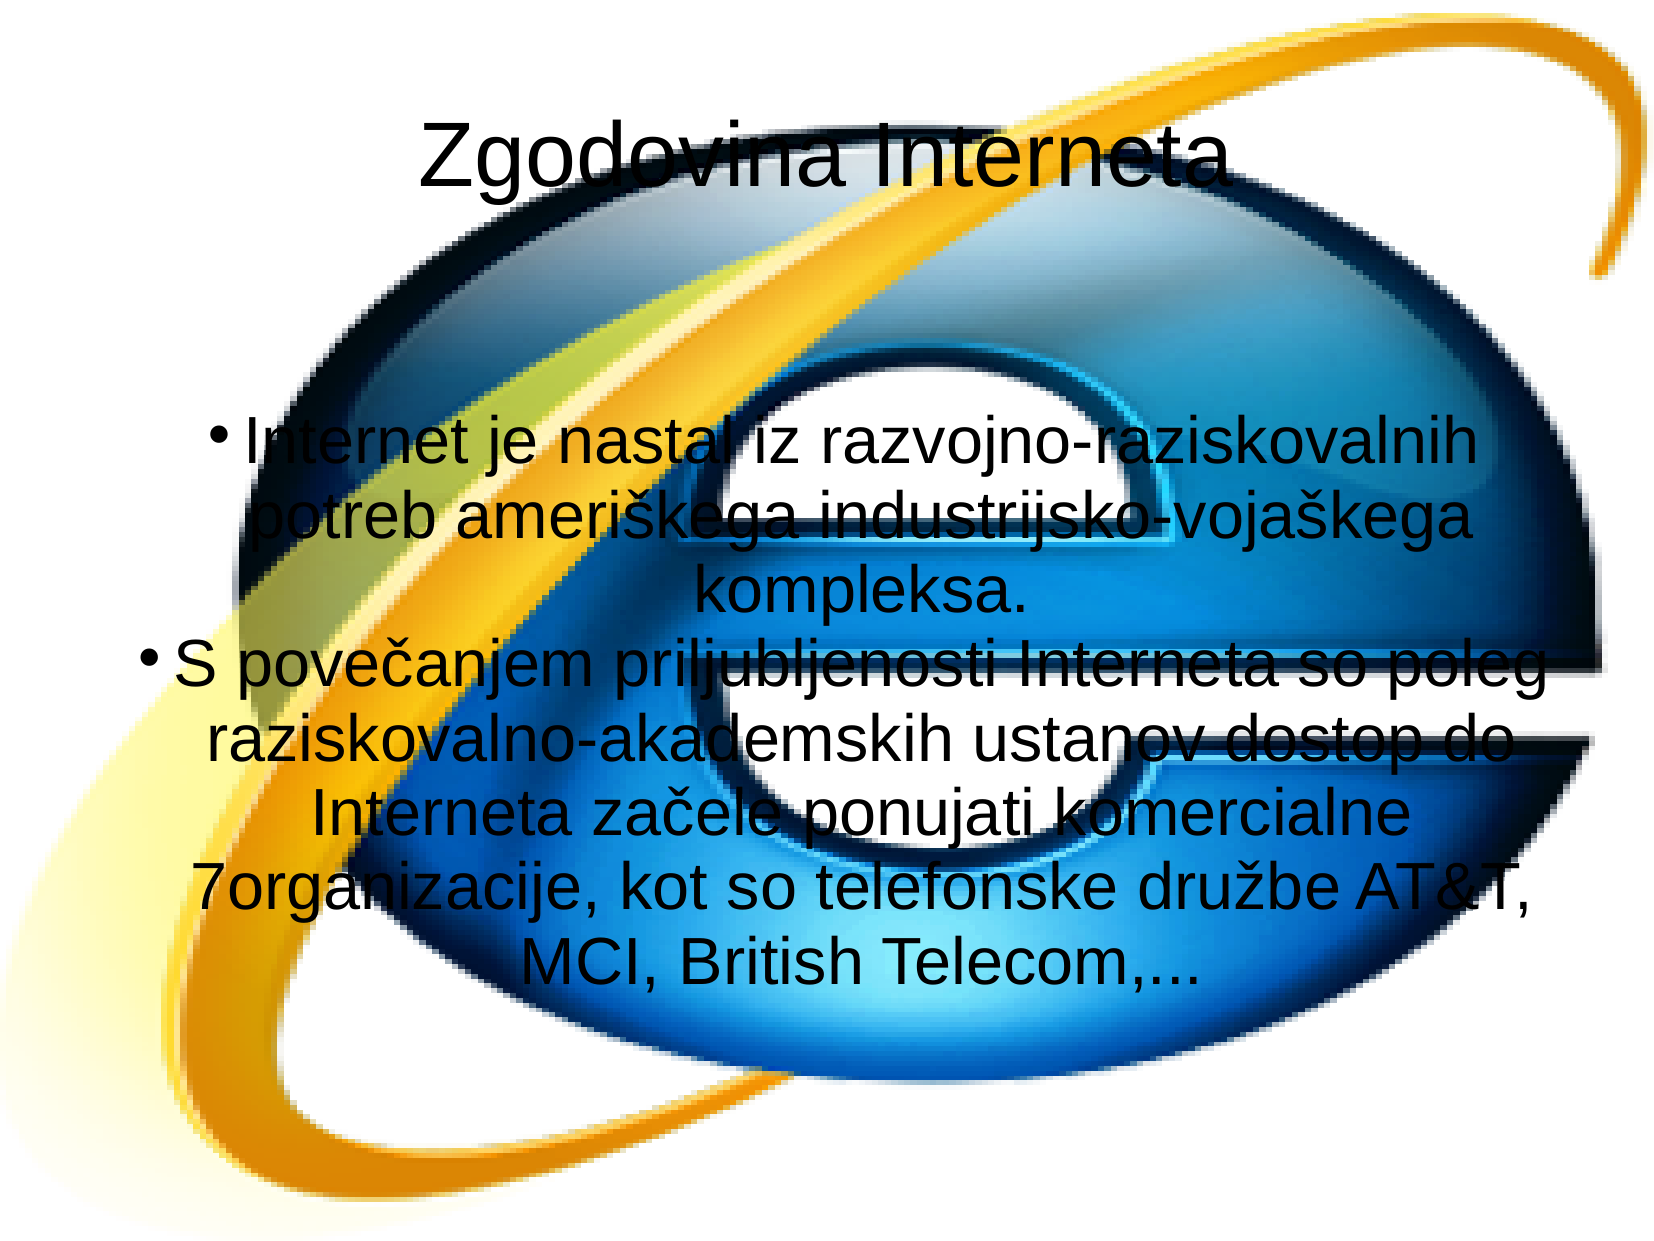

# Zgodovina Interneta
Internet je nastal iz razvojno-raziskovalnih potreb ameriškega industrijsko-vojaškega kompleksa.
S povečanjem priljubljenosti Interneta so poleg raziskovalno-akademskih ustanov dostop do Interneta začele ponujati komercialne 7organizacije, kot so telefonske družbe AT&T, MCI, British Telecom,...